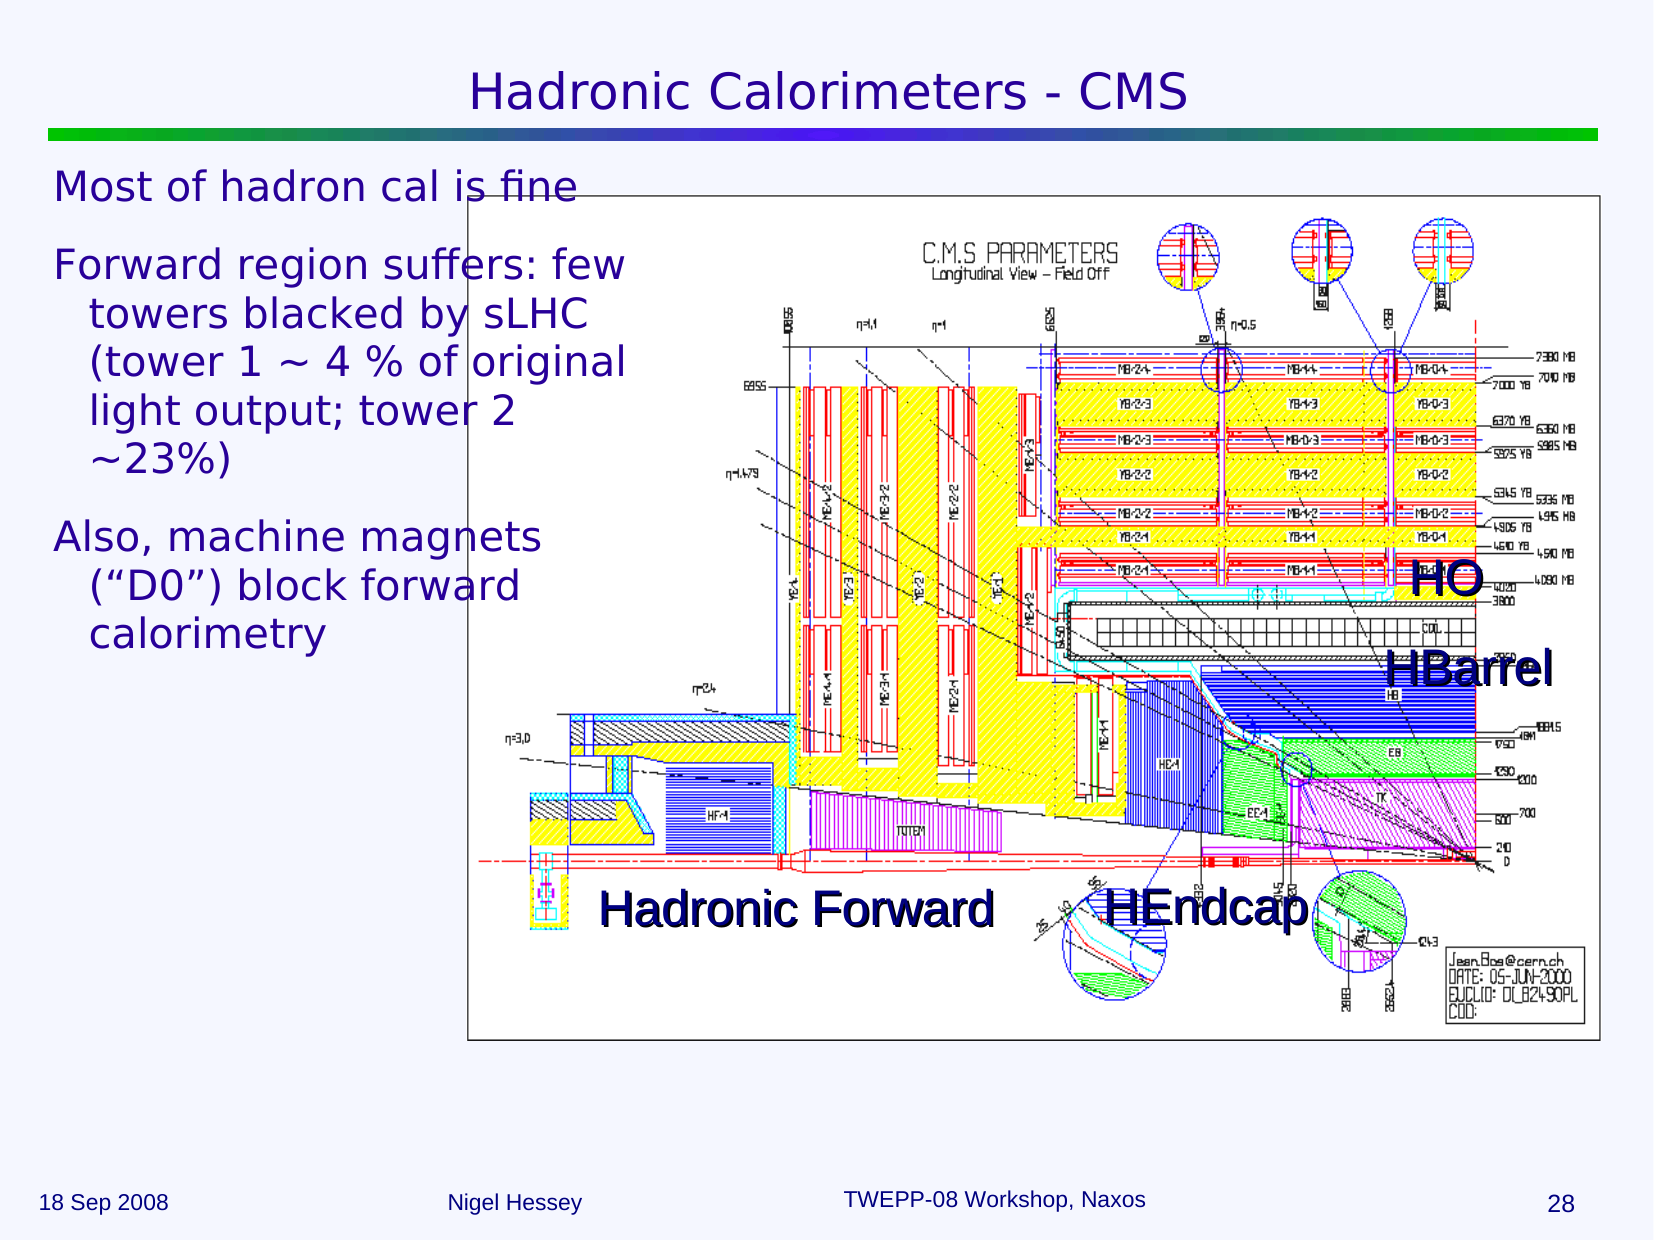

# Hadronic Calorimeters - CMS
Most of hadron cal is fine
Forward region suffers: few towers blacked by sLHC (tower 1 ~ 4 % of original light output; tower 2 ~23%)
Also, machine magnets (“D0”) block forward calorimetry
HO
HBarrel
HEndcap
Hadronic Forward